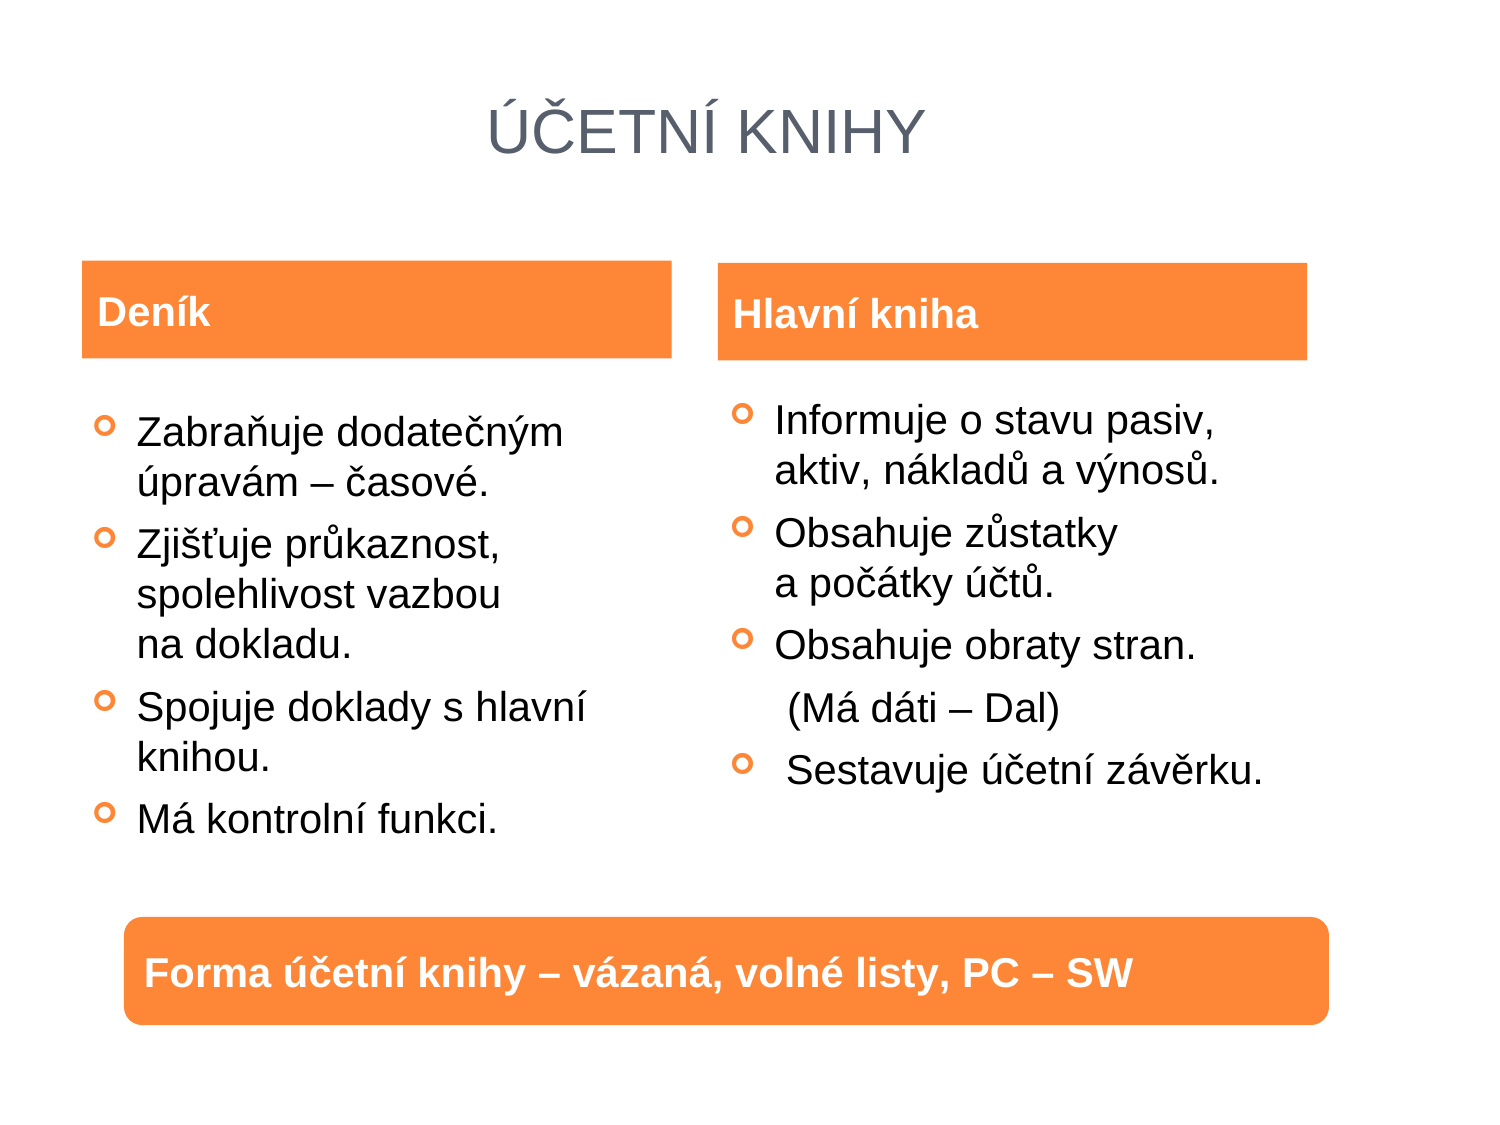

# ÚČETNÍ KNIHY
Deník
Hlavní kniha
Informuje o stavu pasiv, aktiv, nákladů a výnosů.
Obsahuje zůstatky
a počátky účtů.
Obsahuje obraty stran.
 (Má dáti – Dal)
 Sestavuje účetní závěrku.
Zabraňuje dodatečným úpravám – časové.
Zjišťuje průkaznost, spolehlivost vazbou na dokladu.
Spojuje doklady s hlavní knihou.
Má kontrolní funkci.
Forma účetní knihy – vázaná, volné listy, PC – SW